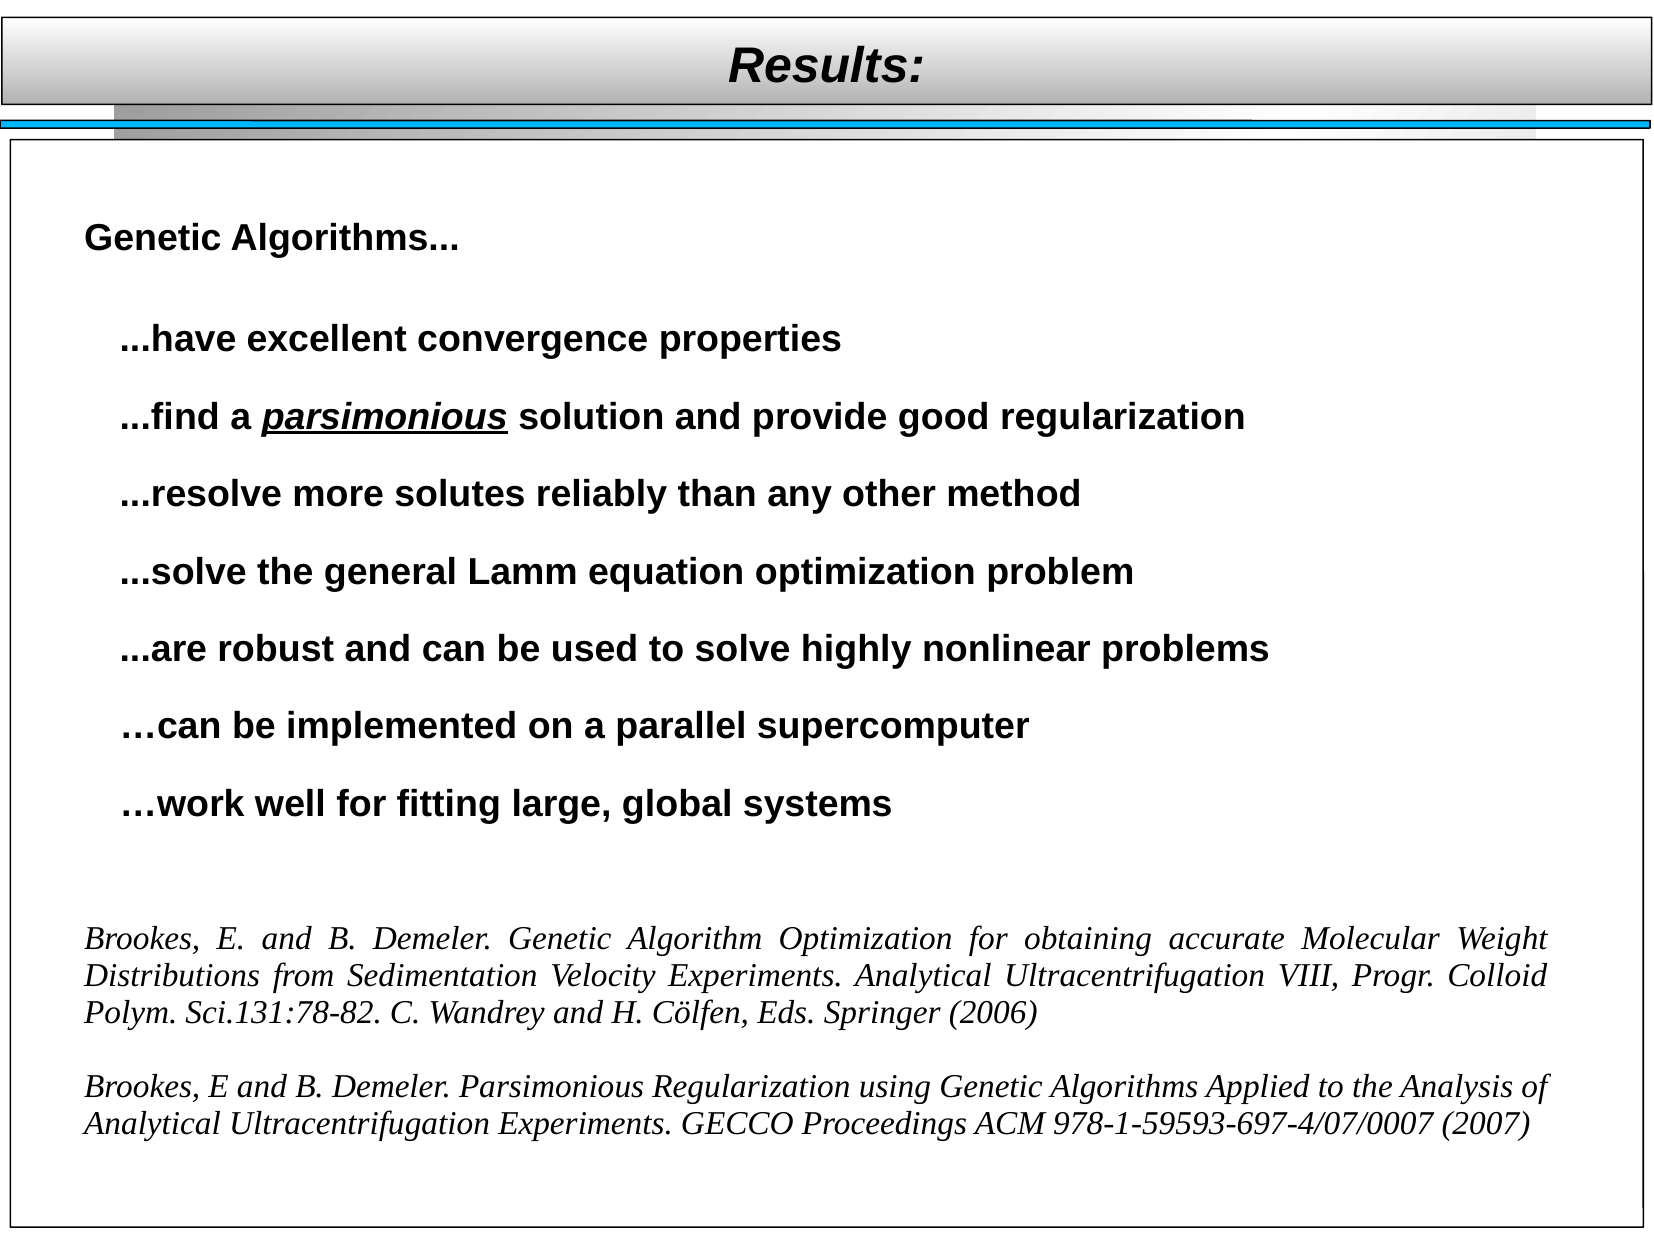

Results:
Genetic Algorithms...
...have excellent convergence properties
...find a parsimonious solution and provide good regularization
...resolve more solutes reliably than any other method
...solve the general Lamm equation optimization problem
...are robust and can be used to solve highly nonlinear problems
…can be implemented on a parallel supercomputer
…work well for fitting large, global systems
Brookes, E. and B. Demeler. Genetic Algorithm Optimization for obtaining accurate Molecular Weight Distributions from Sedimentation Velocity Experiments. Analytical Ultracentrifugation VIII, Progr. Colloid Polym. Sci.131:78-82. C. Wandrey and H. Cölfen, Eds. Springer (2006)
Brookes, E and B. Demeler. Parsimonious Regularization using Genetic Algorithms Applied to the Analysis of Analytical Ultracentrifugation Experiments. GECCO Proceedings ACM 978-1-59593-697-4/07/0007 (2007)